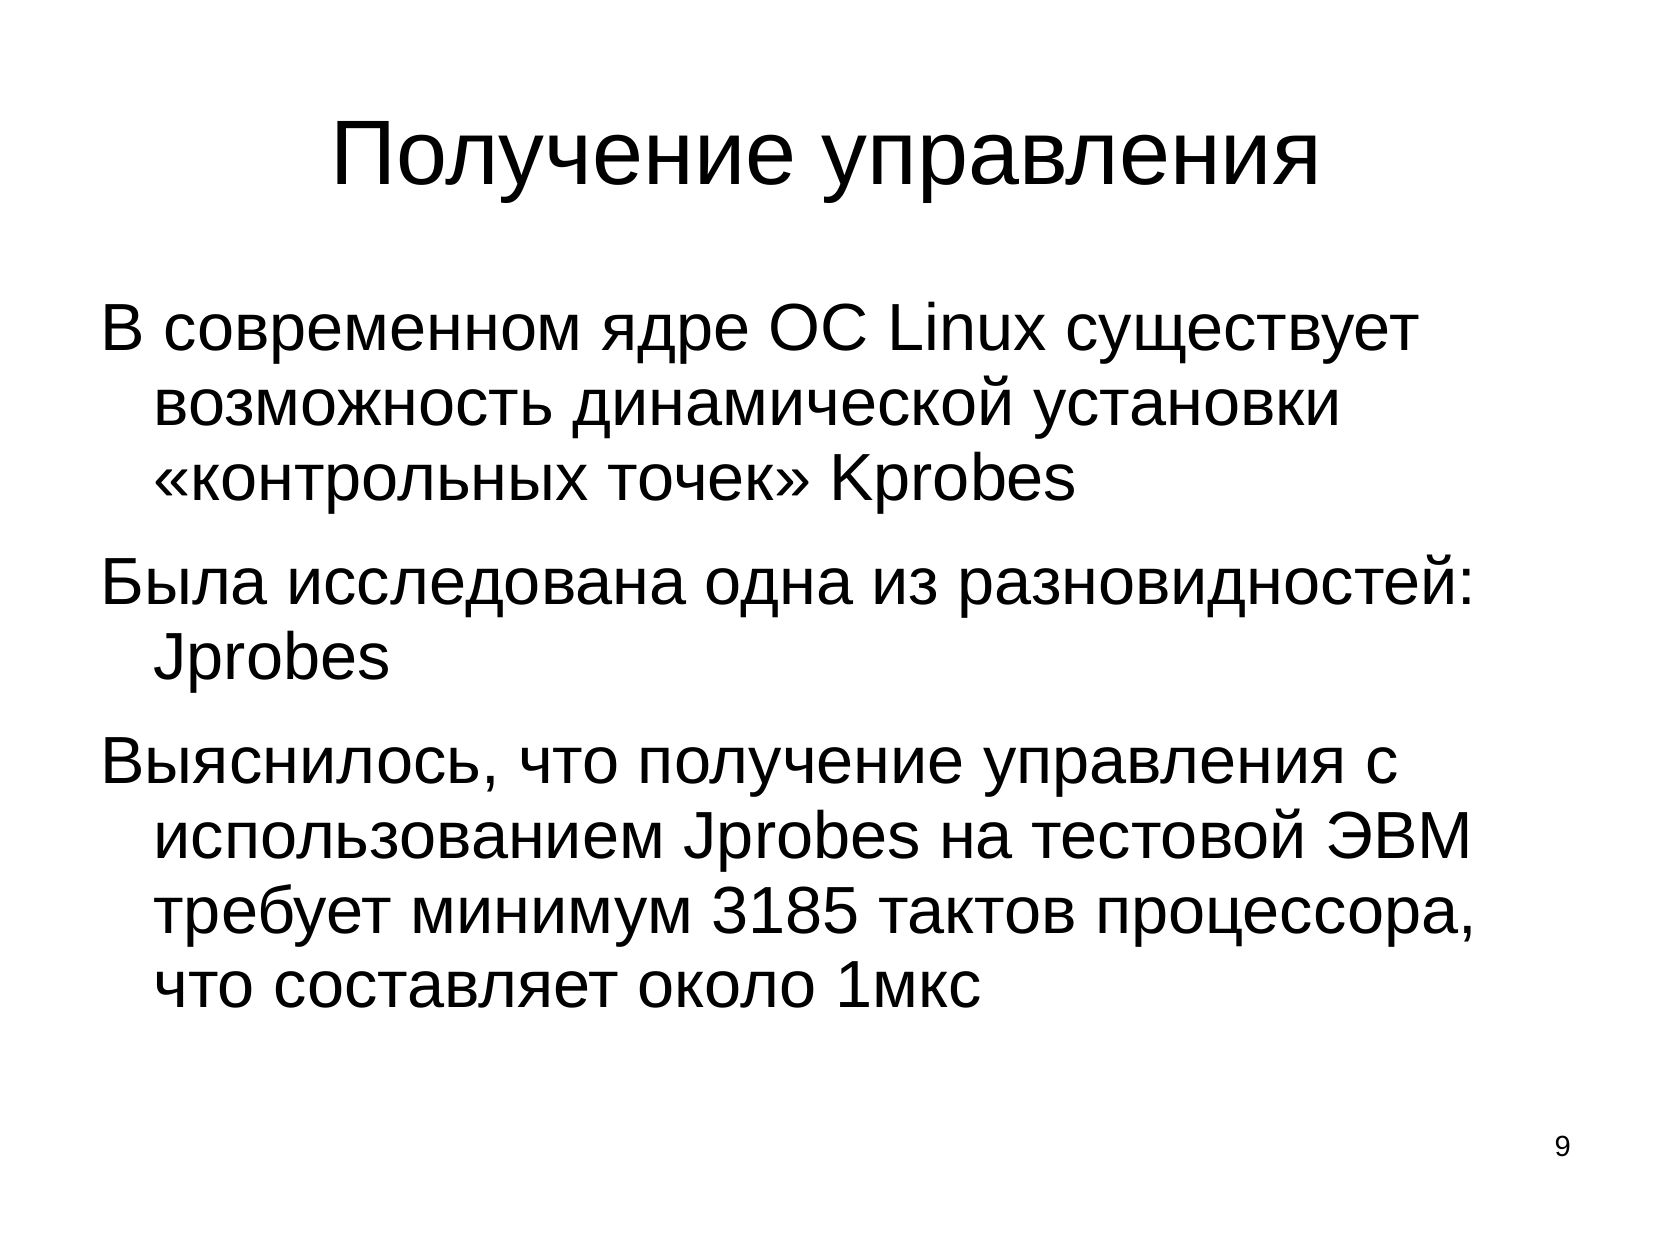

# Получение управления
В современном ядре ОС Linux существует возможность динамической установки «контрольных точек» Kprobes
Была исследована одна из разновидностей: Jprobes
Выяснилось, что получение управления с использованием Jprobes на тестовой ЭВМ требует минимум 3185 тактов процессора, что составляет около 1мкс
9